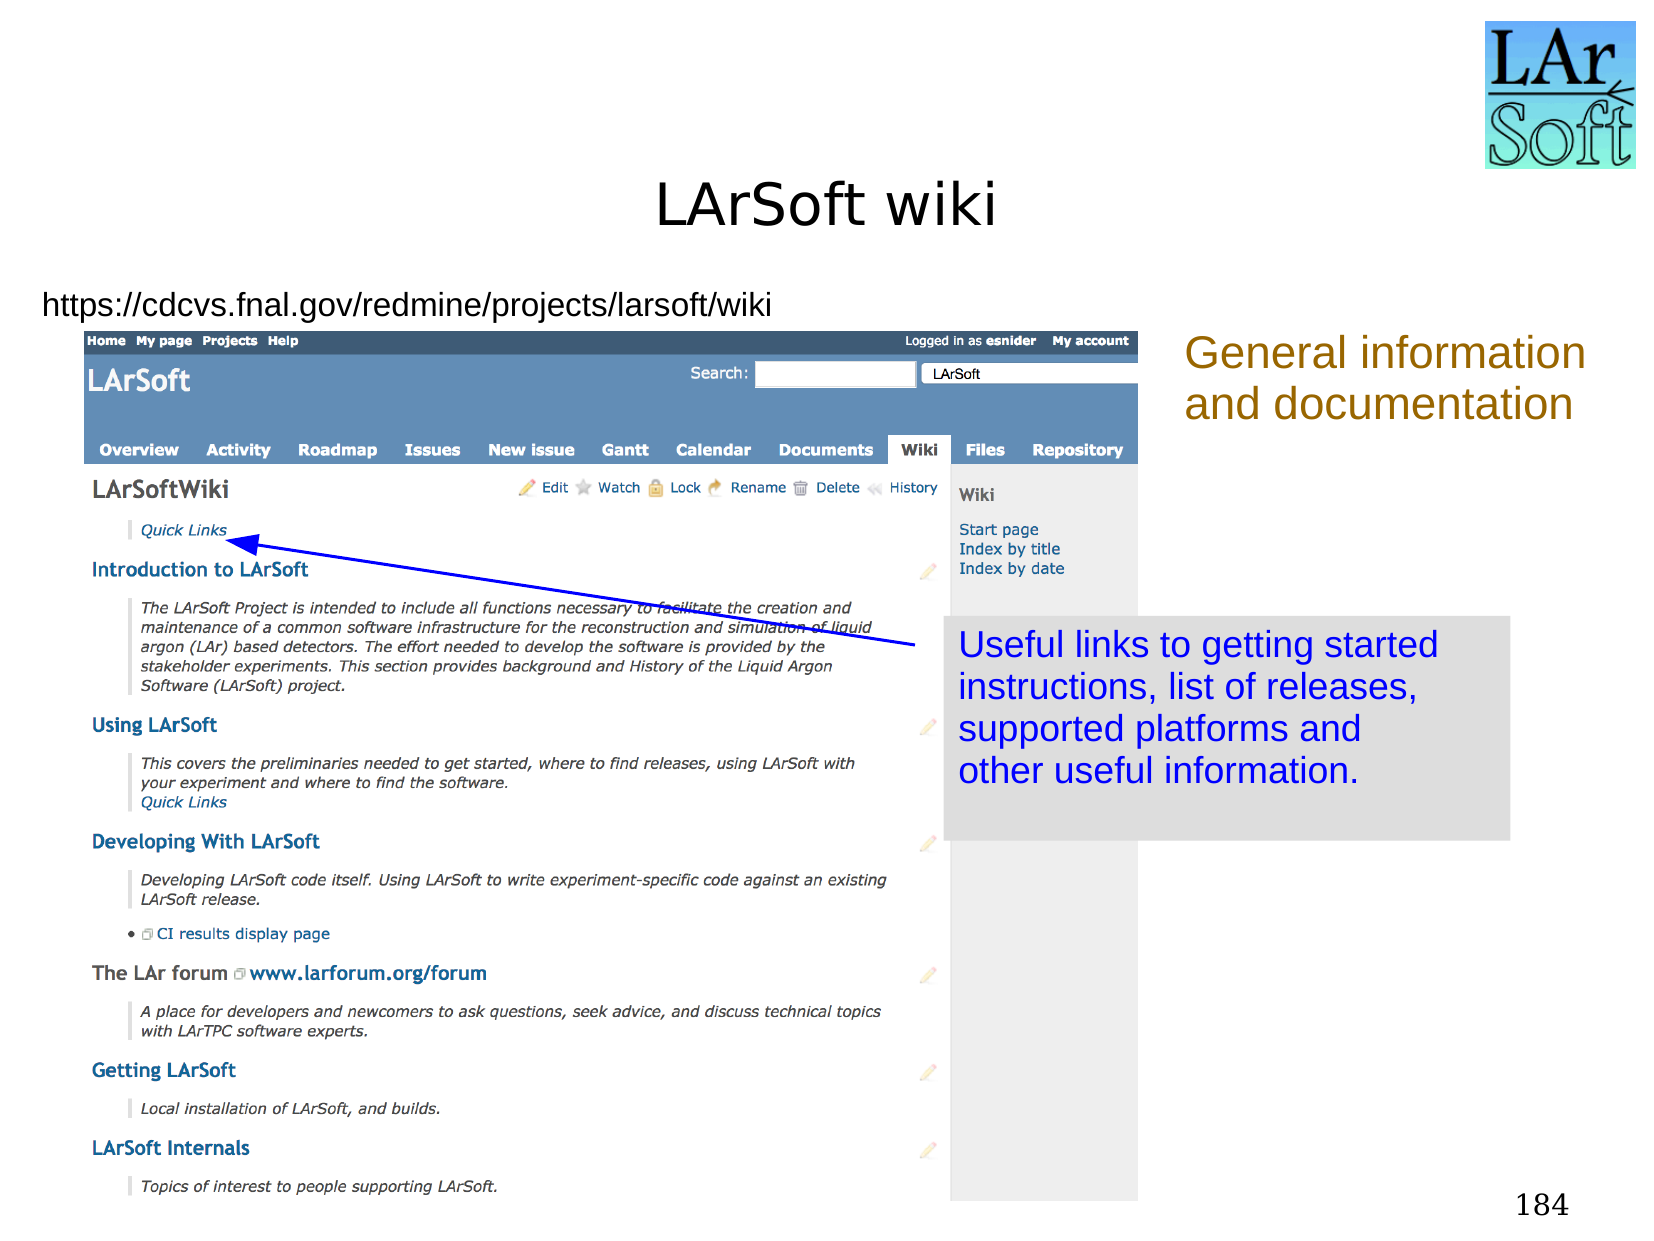

# LArSoft wiki
https://cdcvs.fnal.gov/redmine/projects/larsoft/wiki
General information
and documentation
Useful links to getting started instructions, list of releases, supported platforms and
other useful information.
184